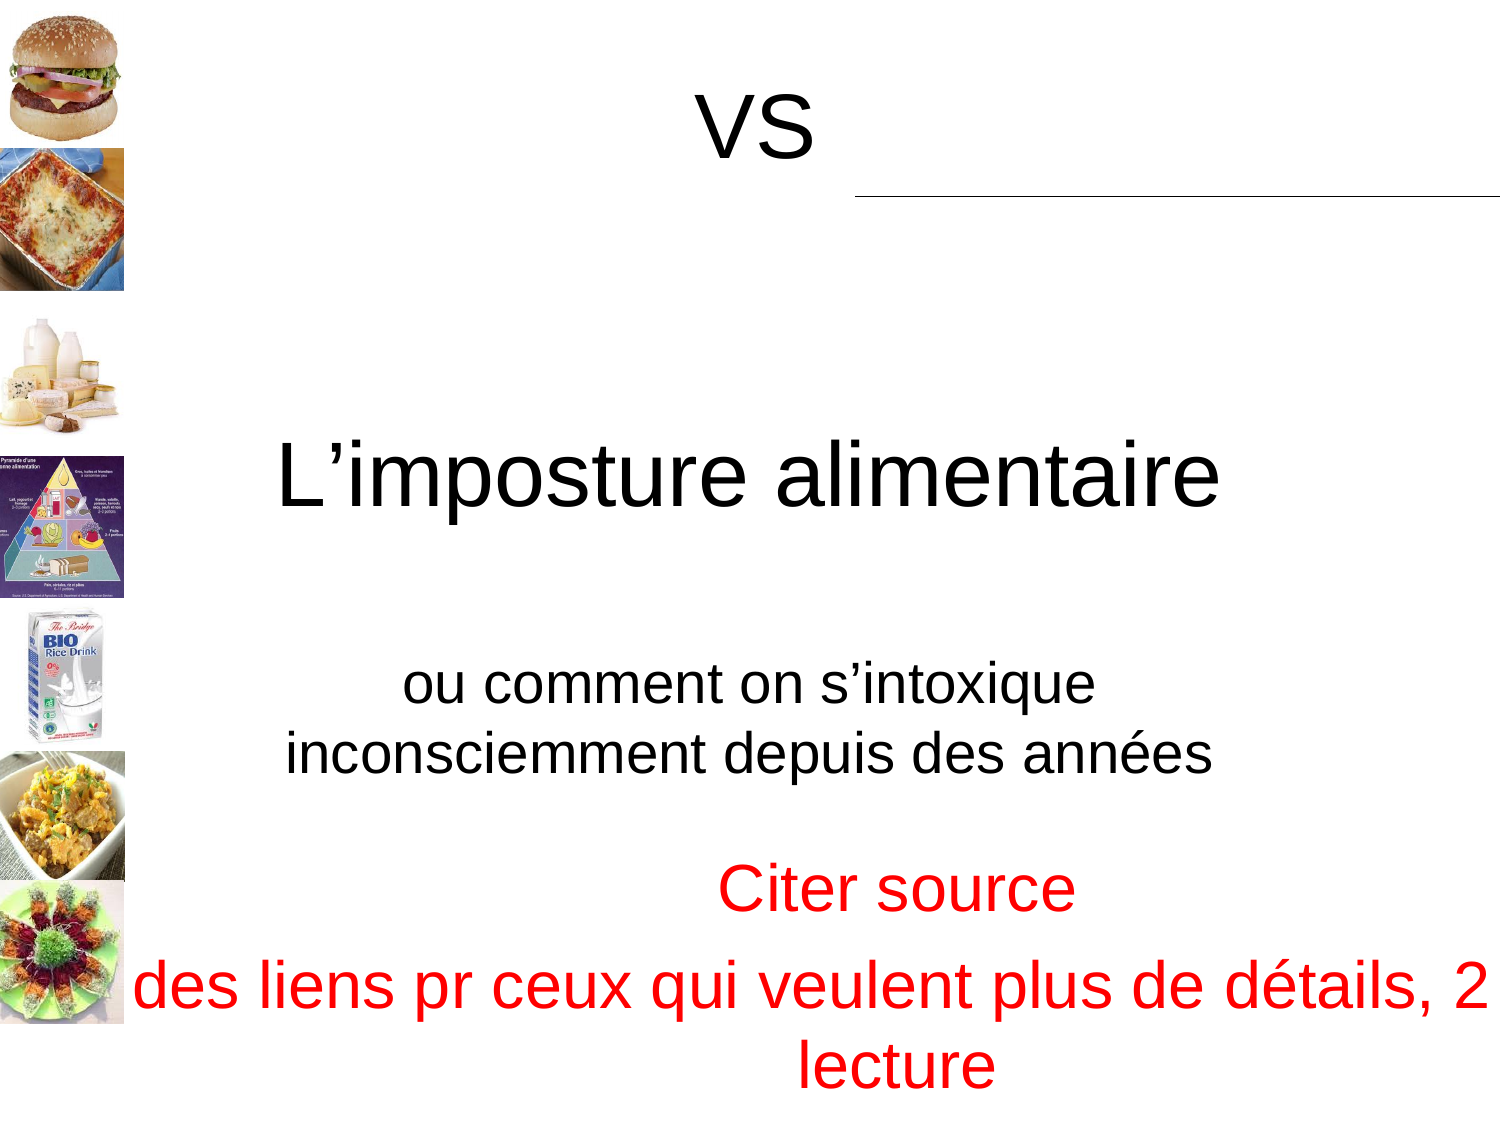

VS
# L’imposture alimentaire
ou comment on s’intoxique inconsciemment depuis des années
Citer source
Faire des liens pr ceux qui veulent plus de détails, 2 niveaux de lecture
Photo